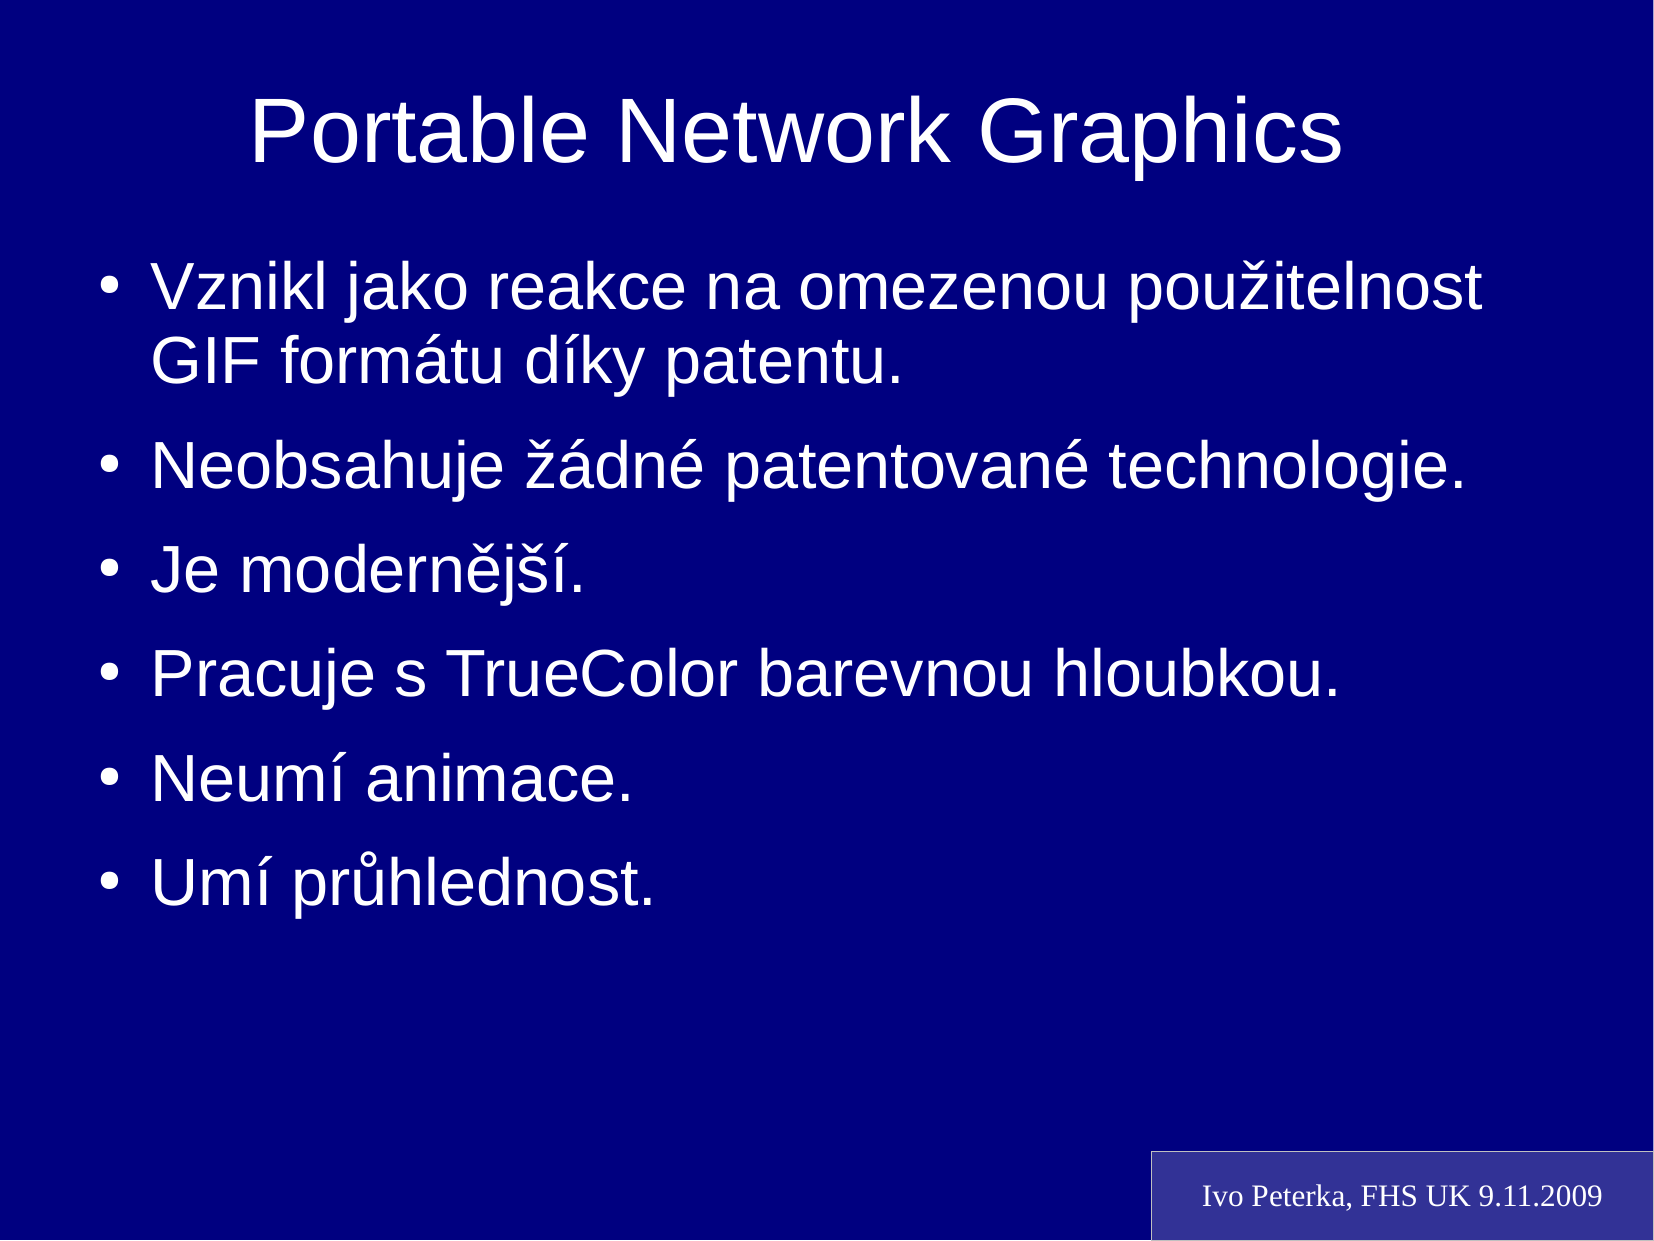

# Portable Network Graphics
Vznikl jako reakce na omezenou použitelnost GIF formátu díky patentu.
Neobsahuje žádné patentované technologie.
Je modernější.
Pracuje s TrueColor barevnou hloubkou.
Neumí animace.
Umí průhlednost.